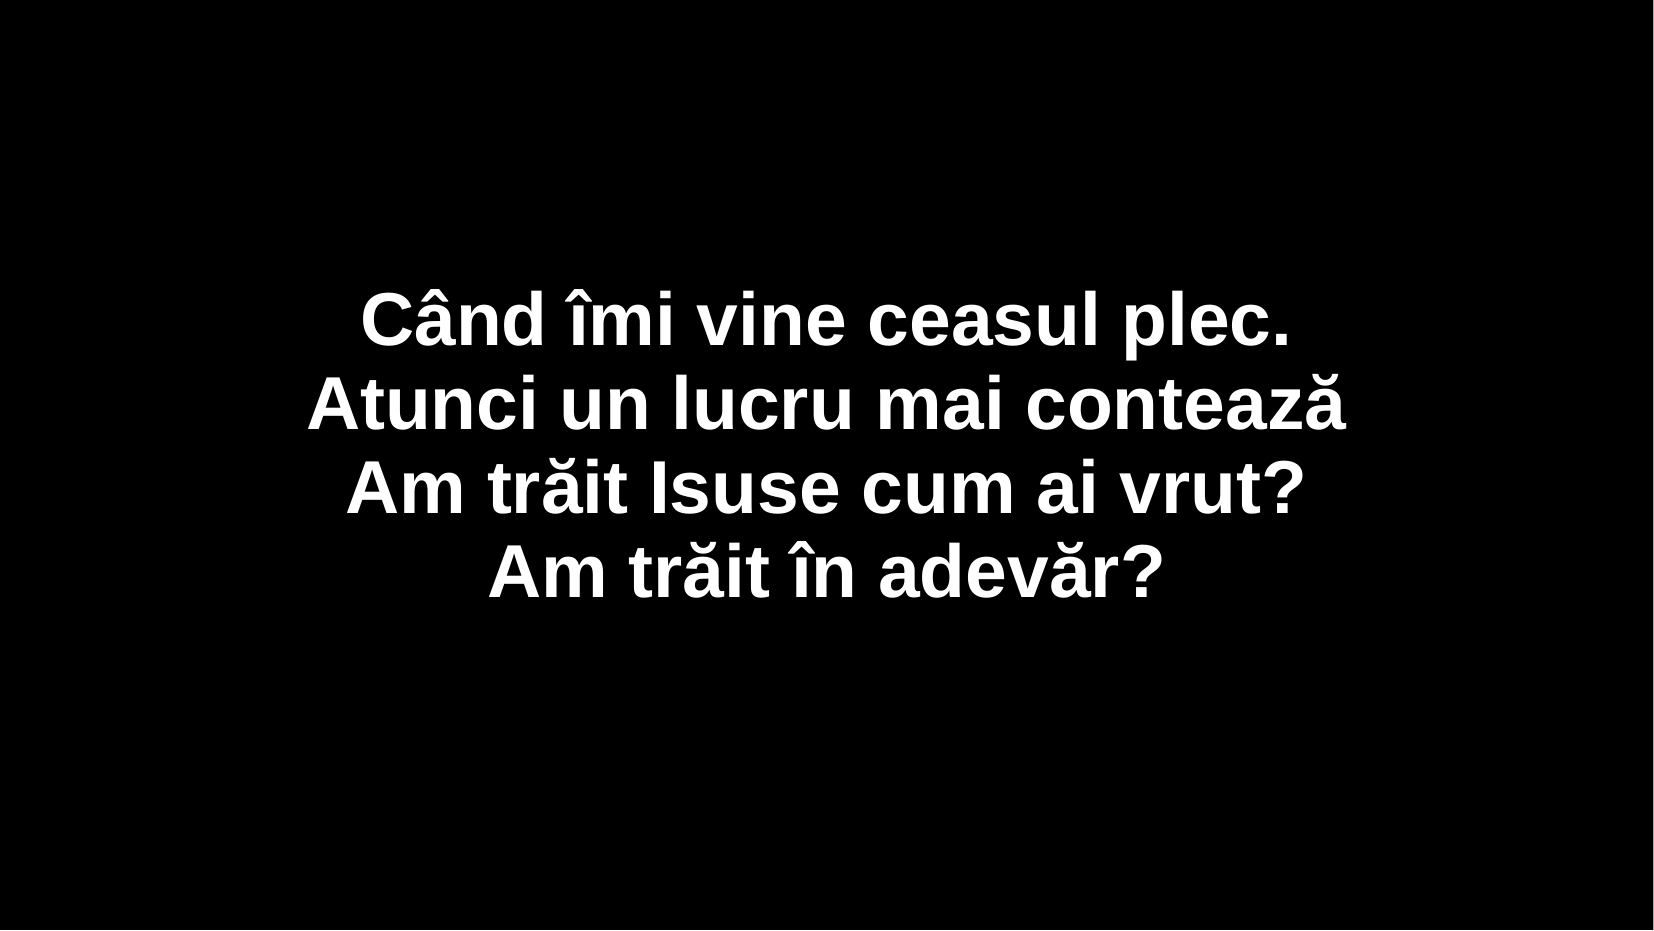

# Când îmi vine ceasul plec.
Atunci un lucru mai contează
Am trăit Isuse cum ai vrut?
Am trăit în adevăr?